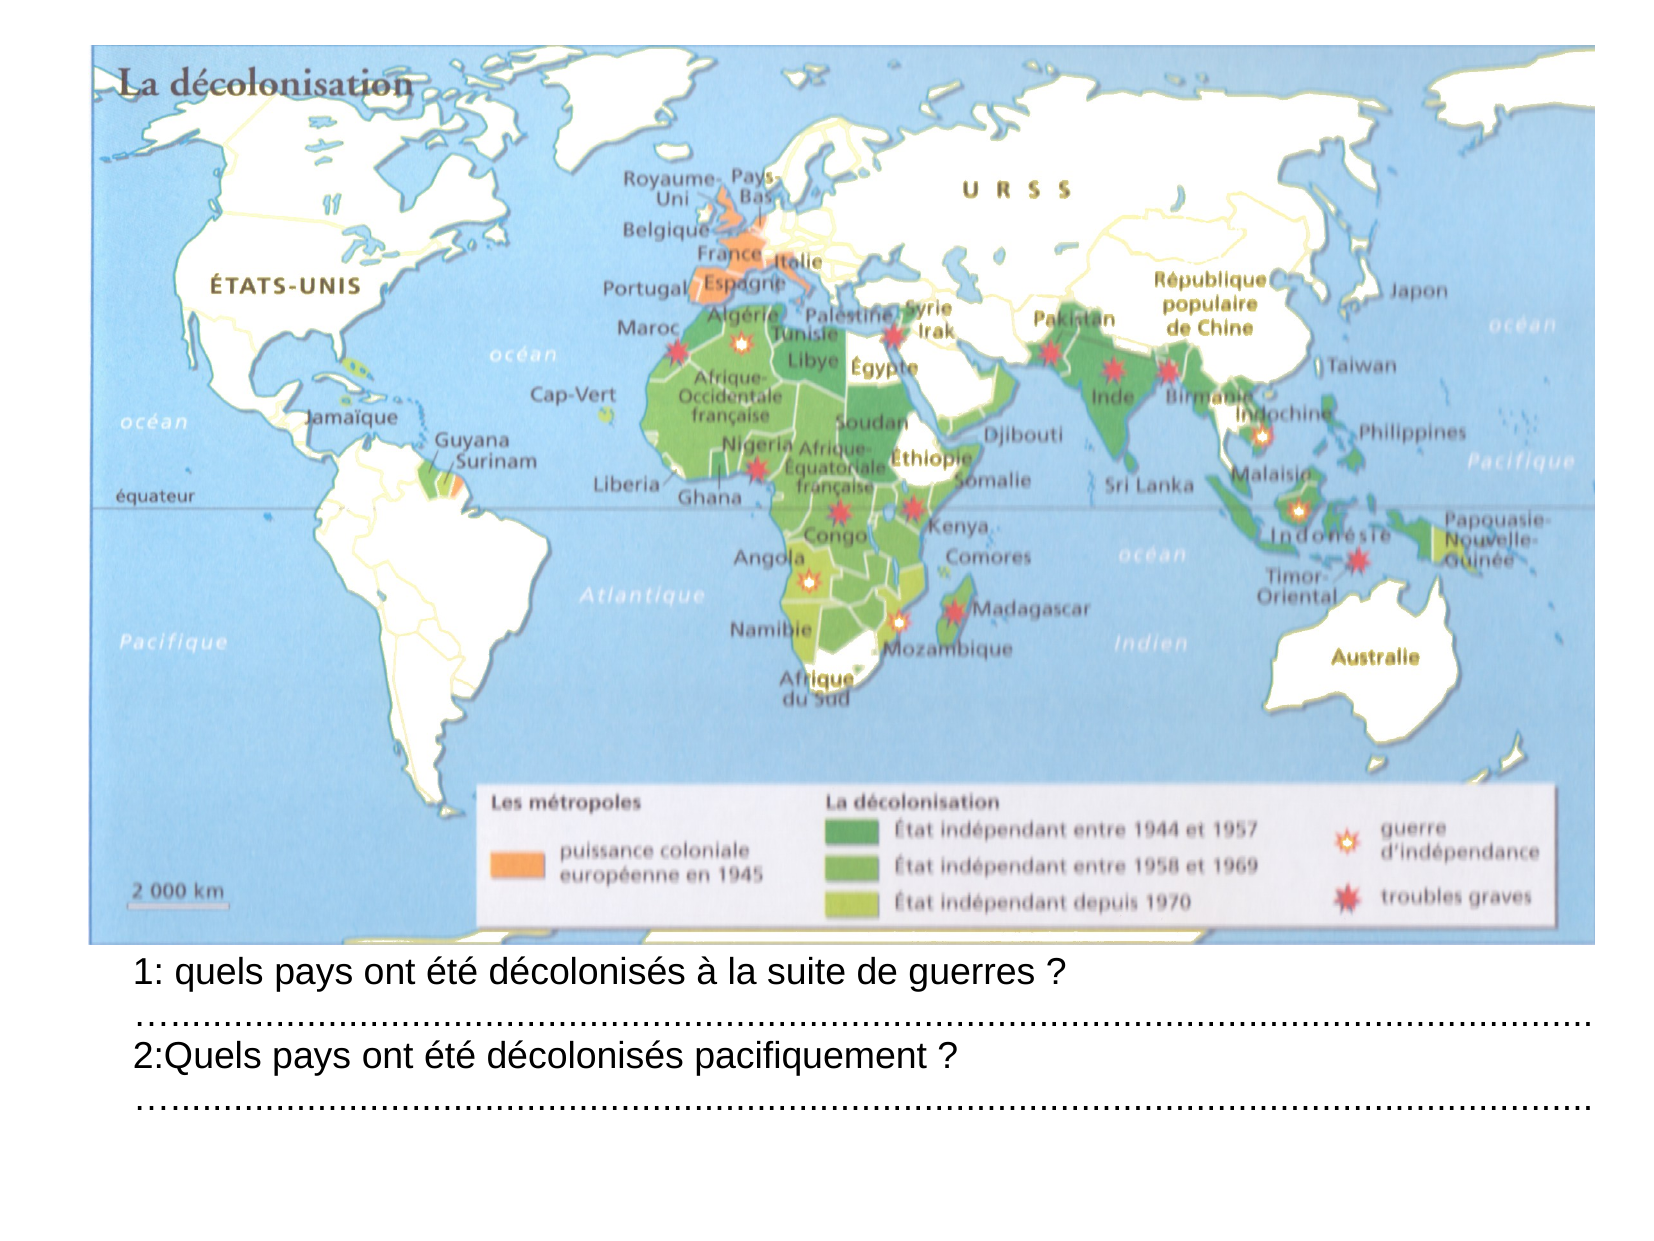

1: quels pays ont été décolonisés à la suite de guerres ?
…........................................................................................................................................
2:Quels pays ont été décolonisés pacifiquement ?
…........................................................................................................................................